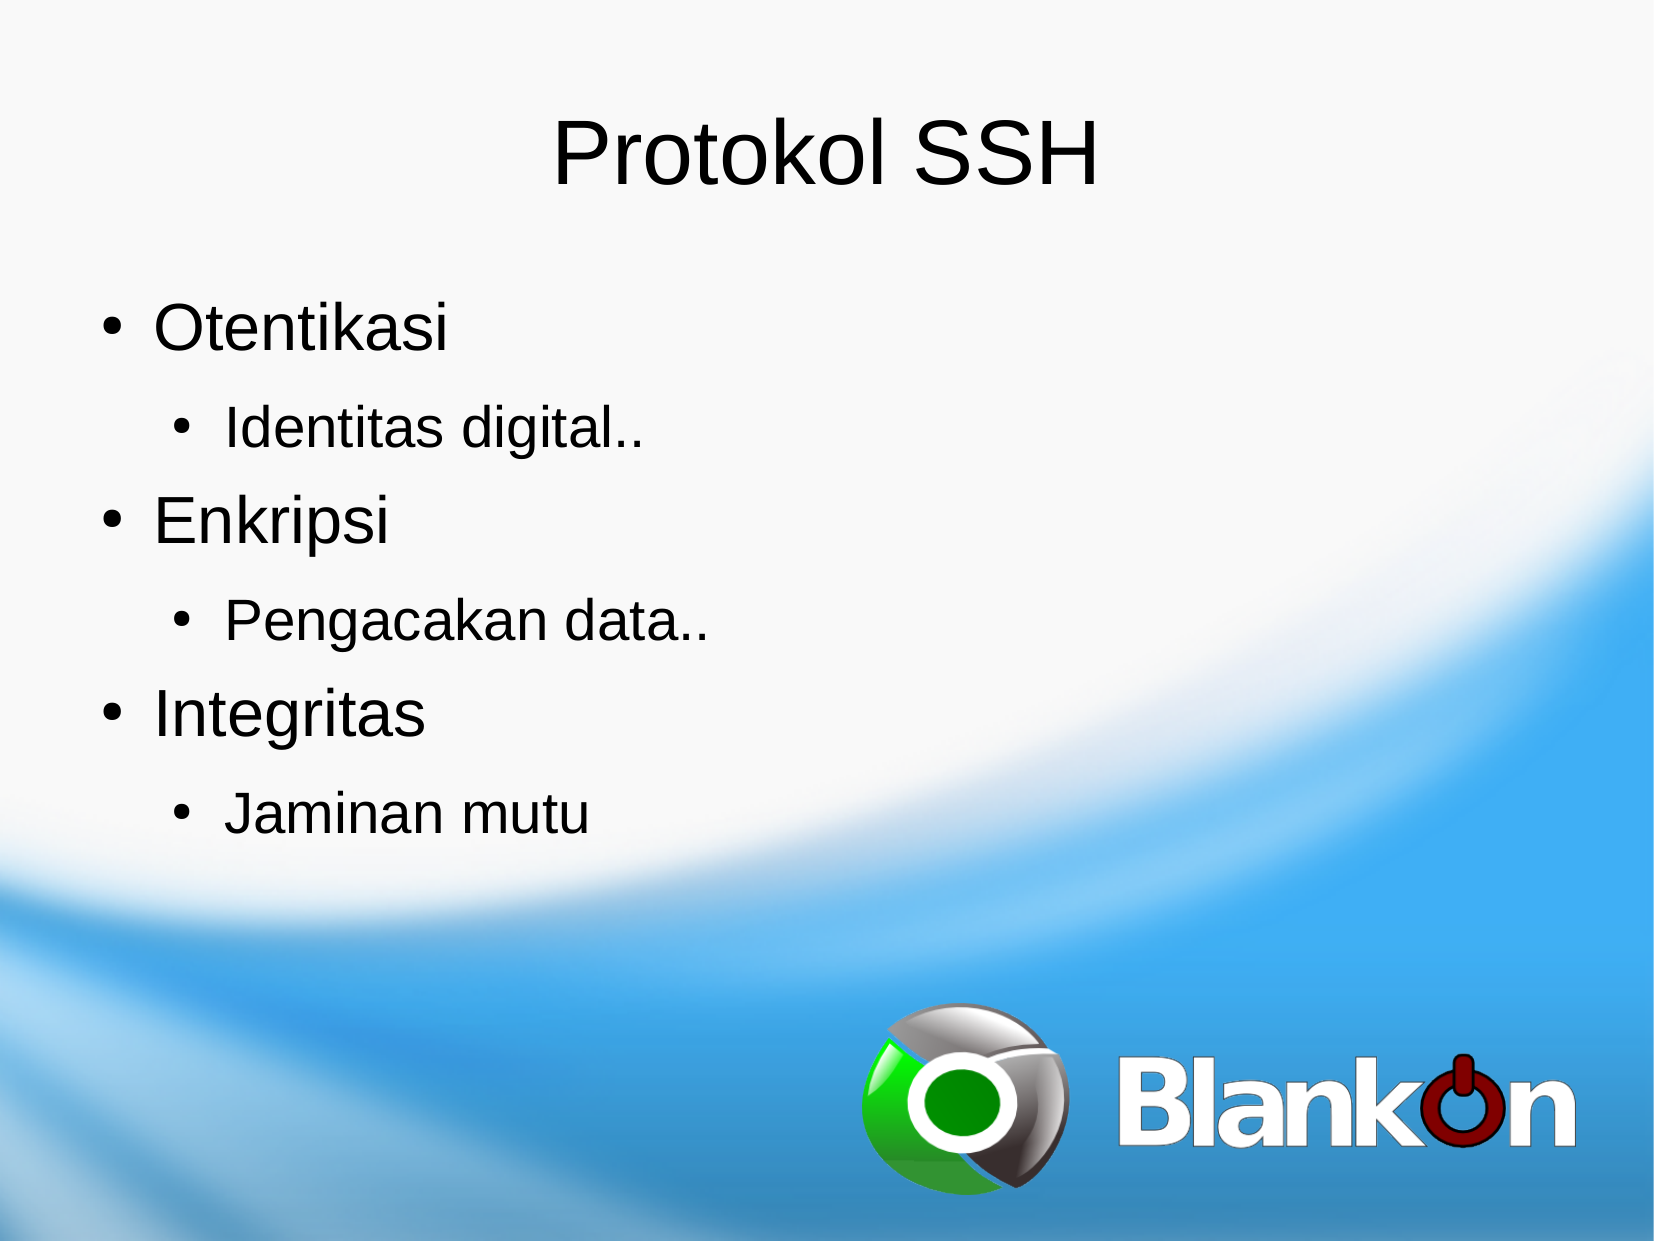

# Protokol SSH
Otentikasi
Identitas digital..
Enkripsi
Pengacakan data..
Integritas
Jaminan mutu